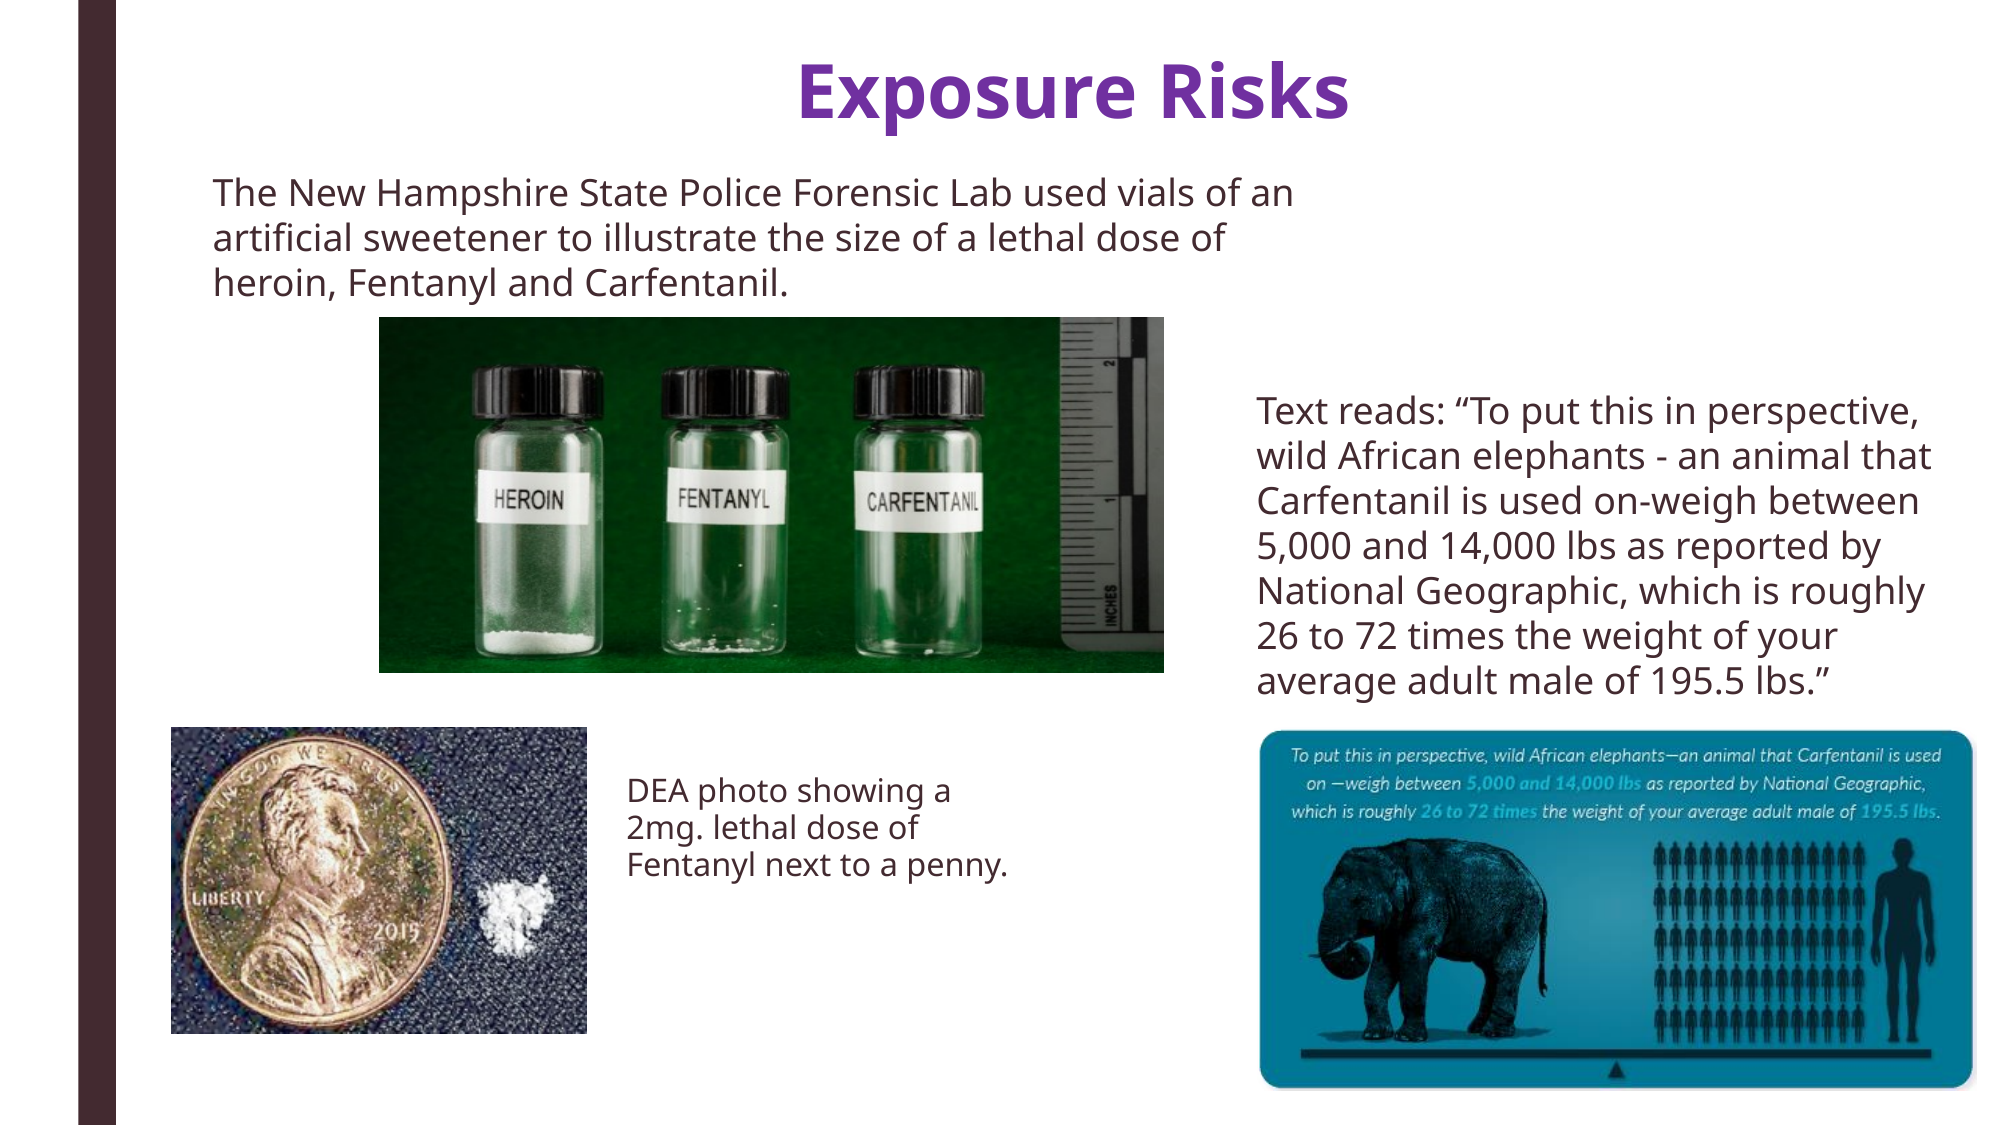

# Exposure Risks
The New Hampshire State Police Forensic Lab used vials of an artificial sweetener to illustrate the size of a lethal dose of heroin, Fentanyl and Carfentanil.
Text reads: “To put this in perspective, wild African elephants - an animal that Carfentanil is used on-weigh between 5,000 and 14,000 lbs as reported by National Geographic, which is roughly 26 to 72 times the weight of your average adult male of 195.5 lbs.”
DEA photo showing a 2mg. lethal dose of Fentanyl next to a penny.